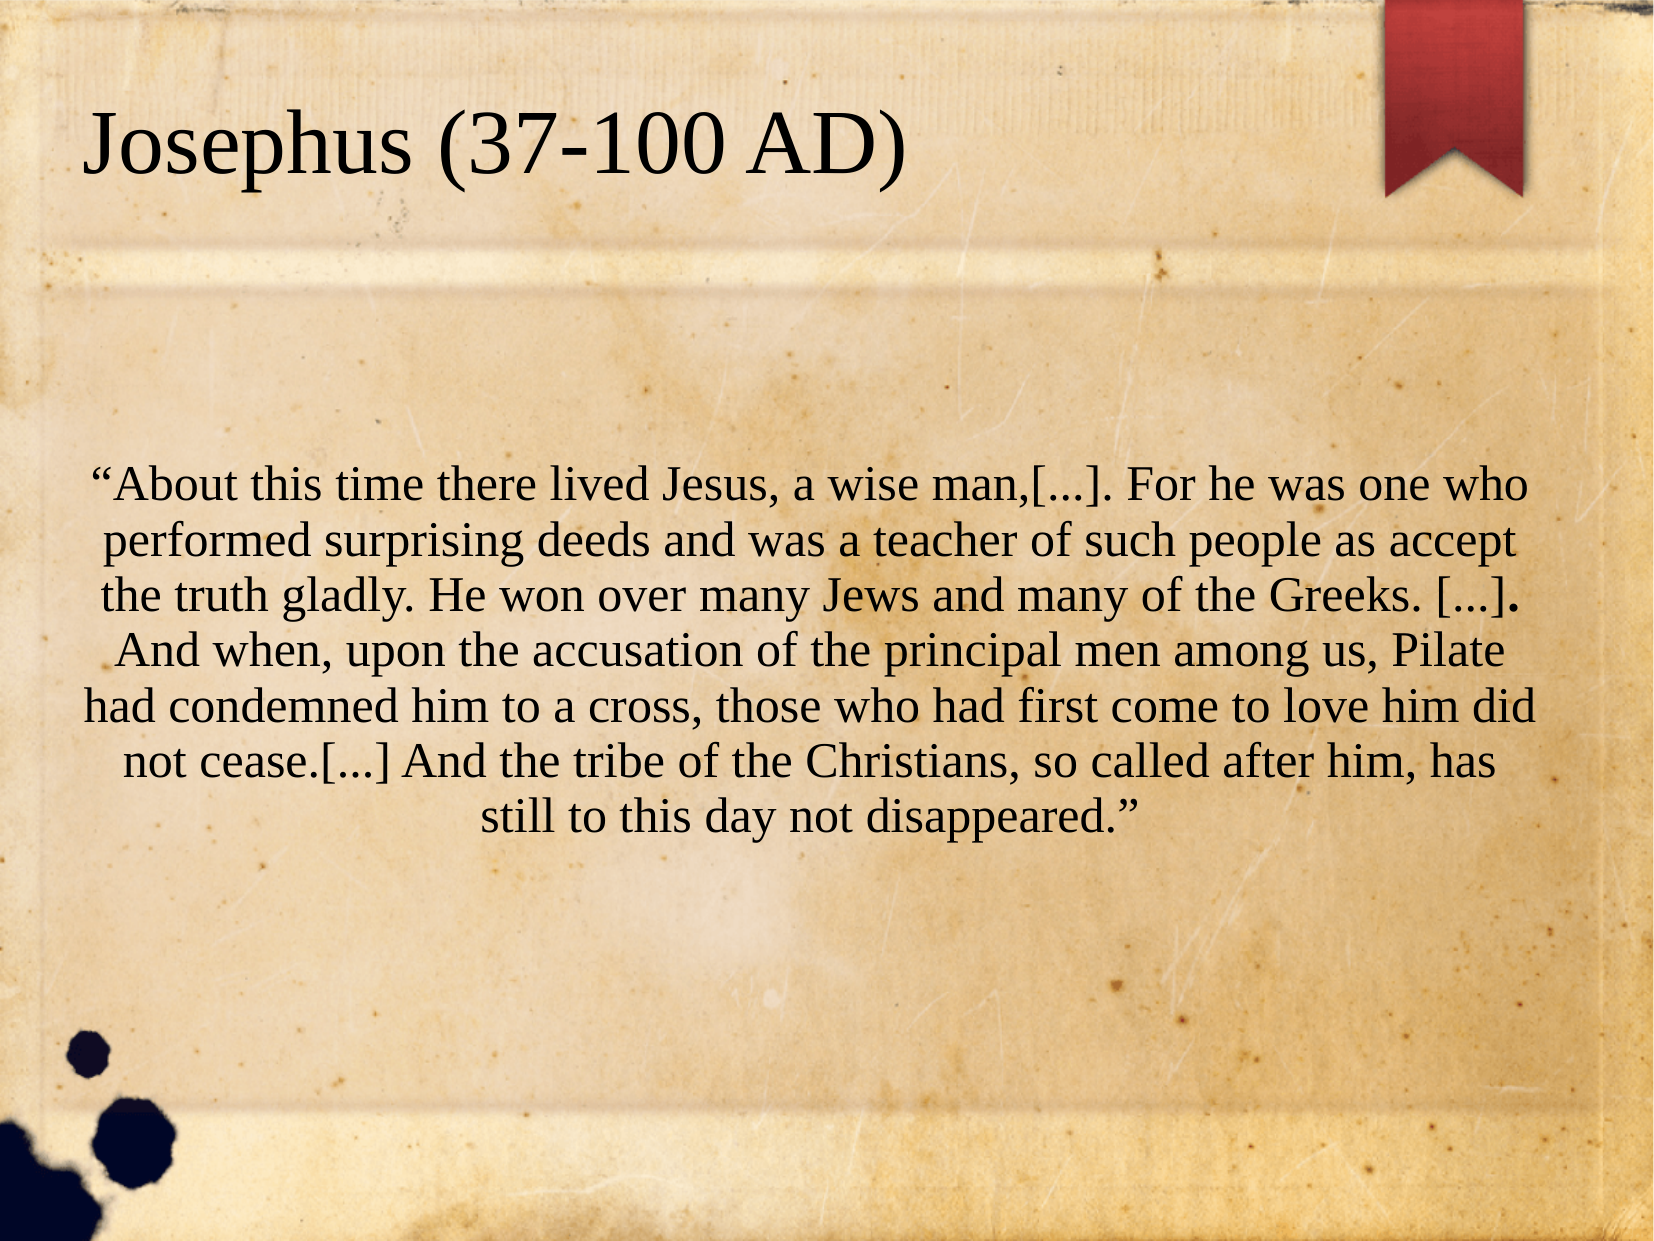

# Josephus (37-100 AD)
“About this time there lived Jesus, a wise man,[...]. For he was one who performed surprising deeds and was a teacher of such people as accept the truth gladly. He won over many Jews and many of the Greeks. [...]. And when, upon the accusation of the principal men among us, Pilate had condemned him to a cross, those who had first come to love him did not cease.[...] And the tribe of the Christians, so called after him, has still to this day not disappeared.”